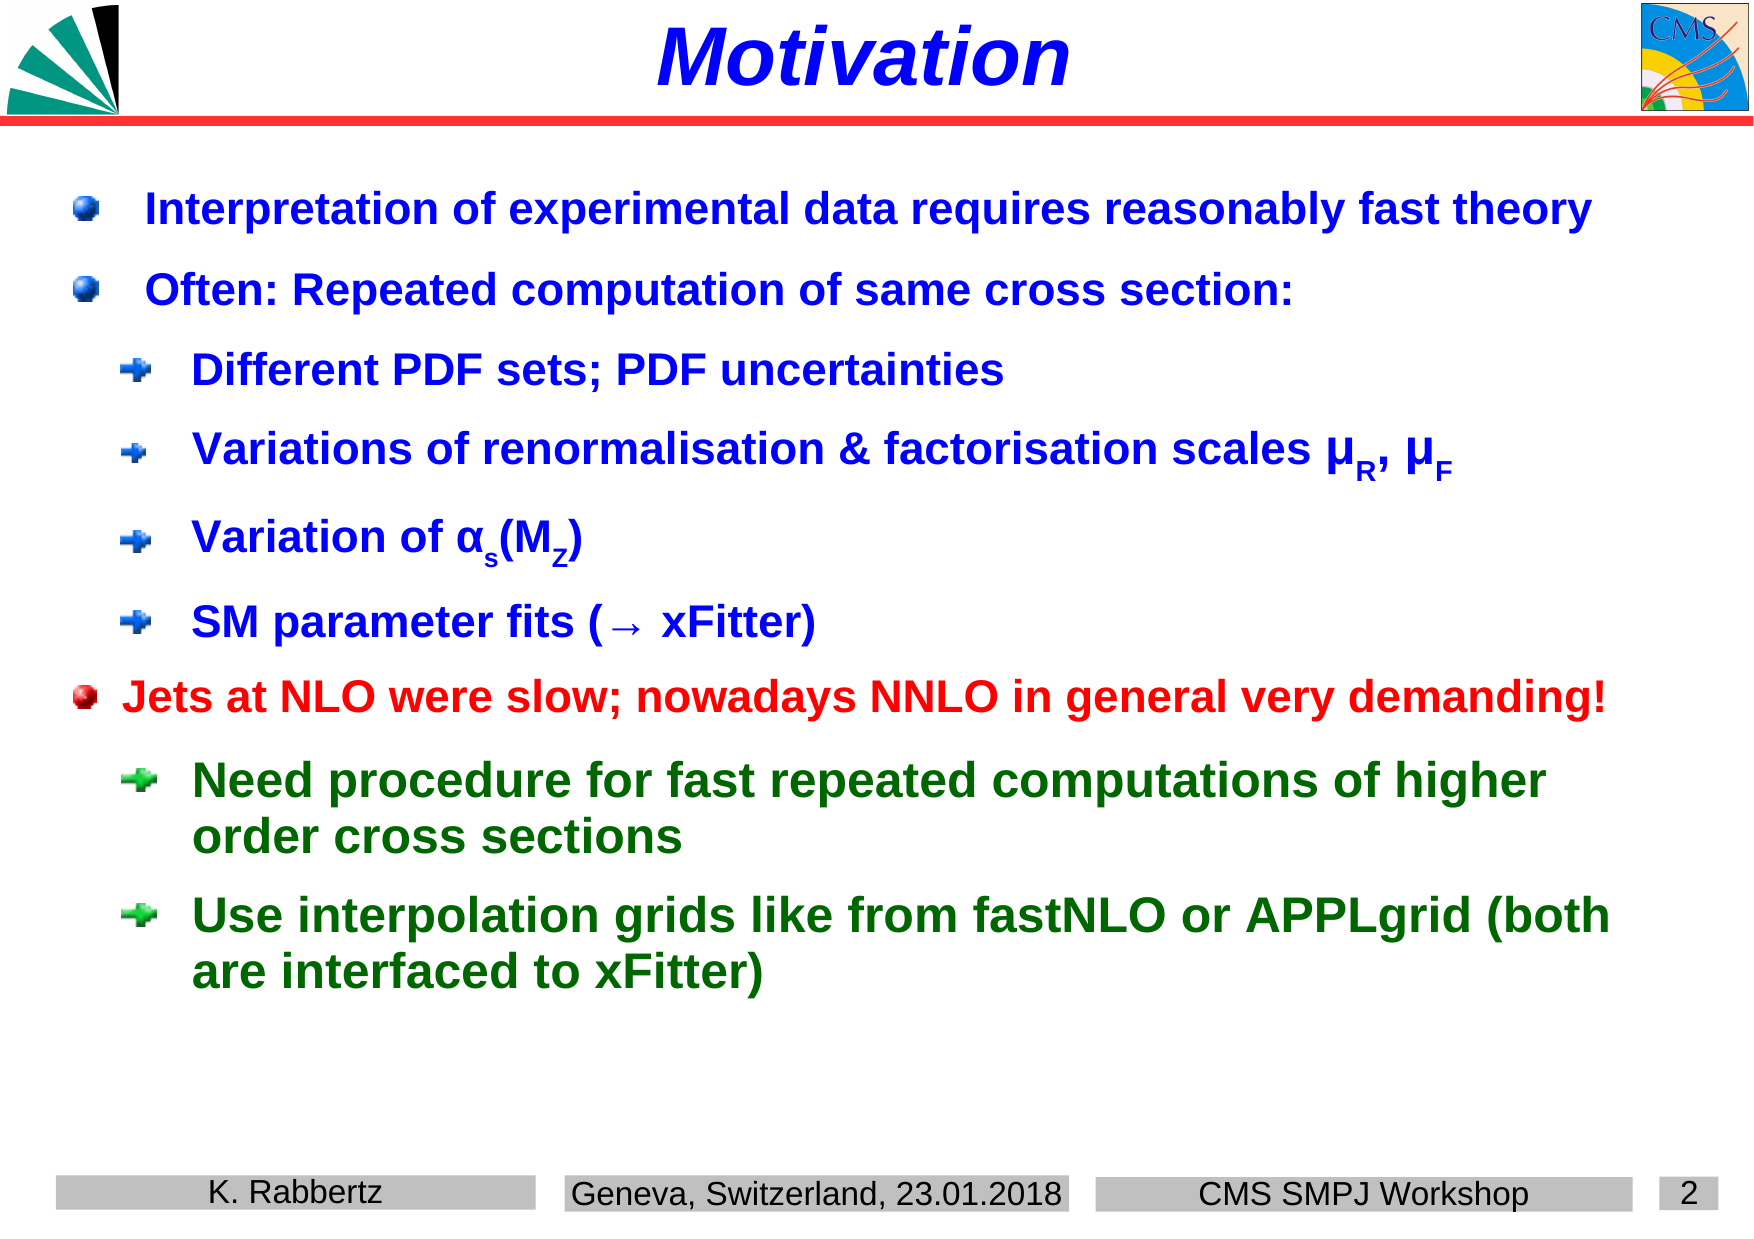

# Motivation
Interpretation of experimental data requires reasonably fast theory
Often: Repeated computation of same cross section:
Different PDF sets; PDF uncertainties
Variations of renormalisation & factorisation scales μR, μF
Variation of αs(MZ)
SM parameter fits (→ xFitter)
 Jets at NLO were slow; nowadays NNLO in general very demanding!
Need procedure for fast repeated computations of higher order cross sections
Use interpolation grids like from fastNLO or APPLgrid (both are interfaced to xFitter)